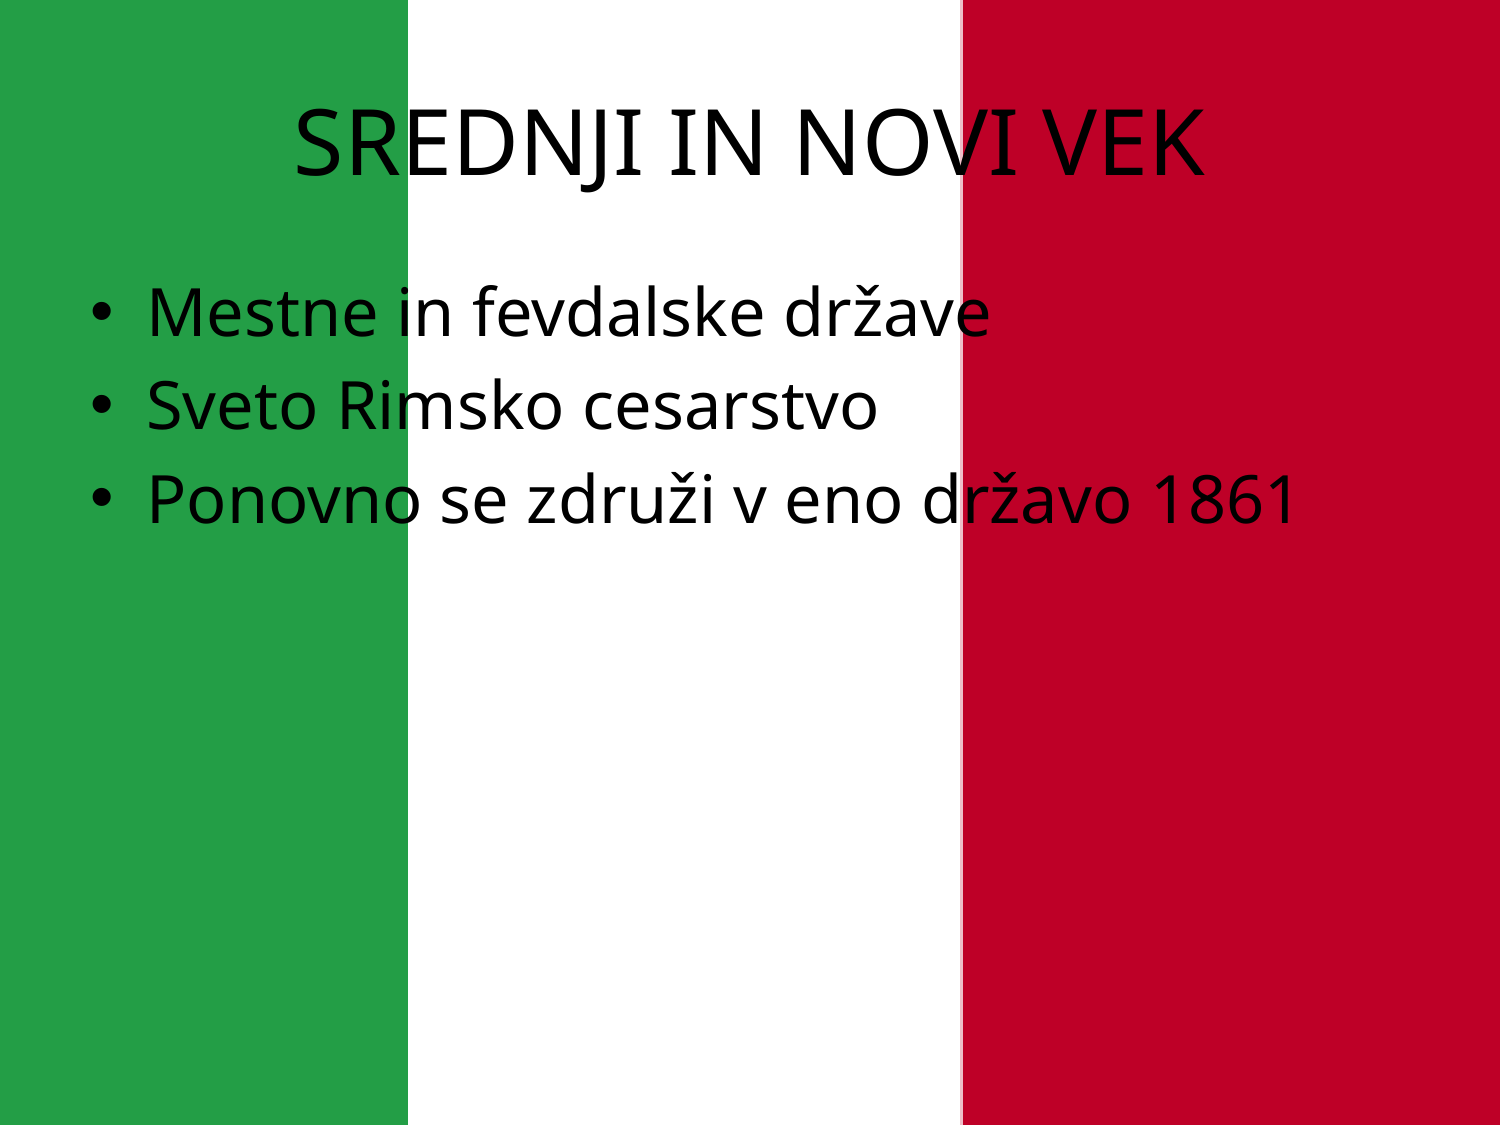

# SREDNJI IN NOVI VEK
Mestne in fevdalske države
Sveto Rimsko cesarstvo
Ponovno se združi v eno državo 1861